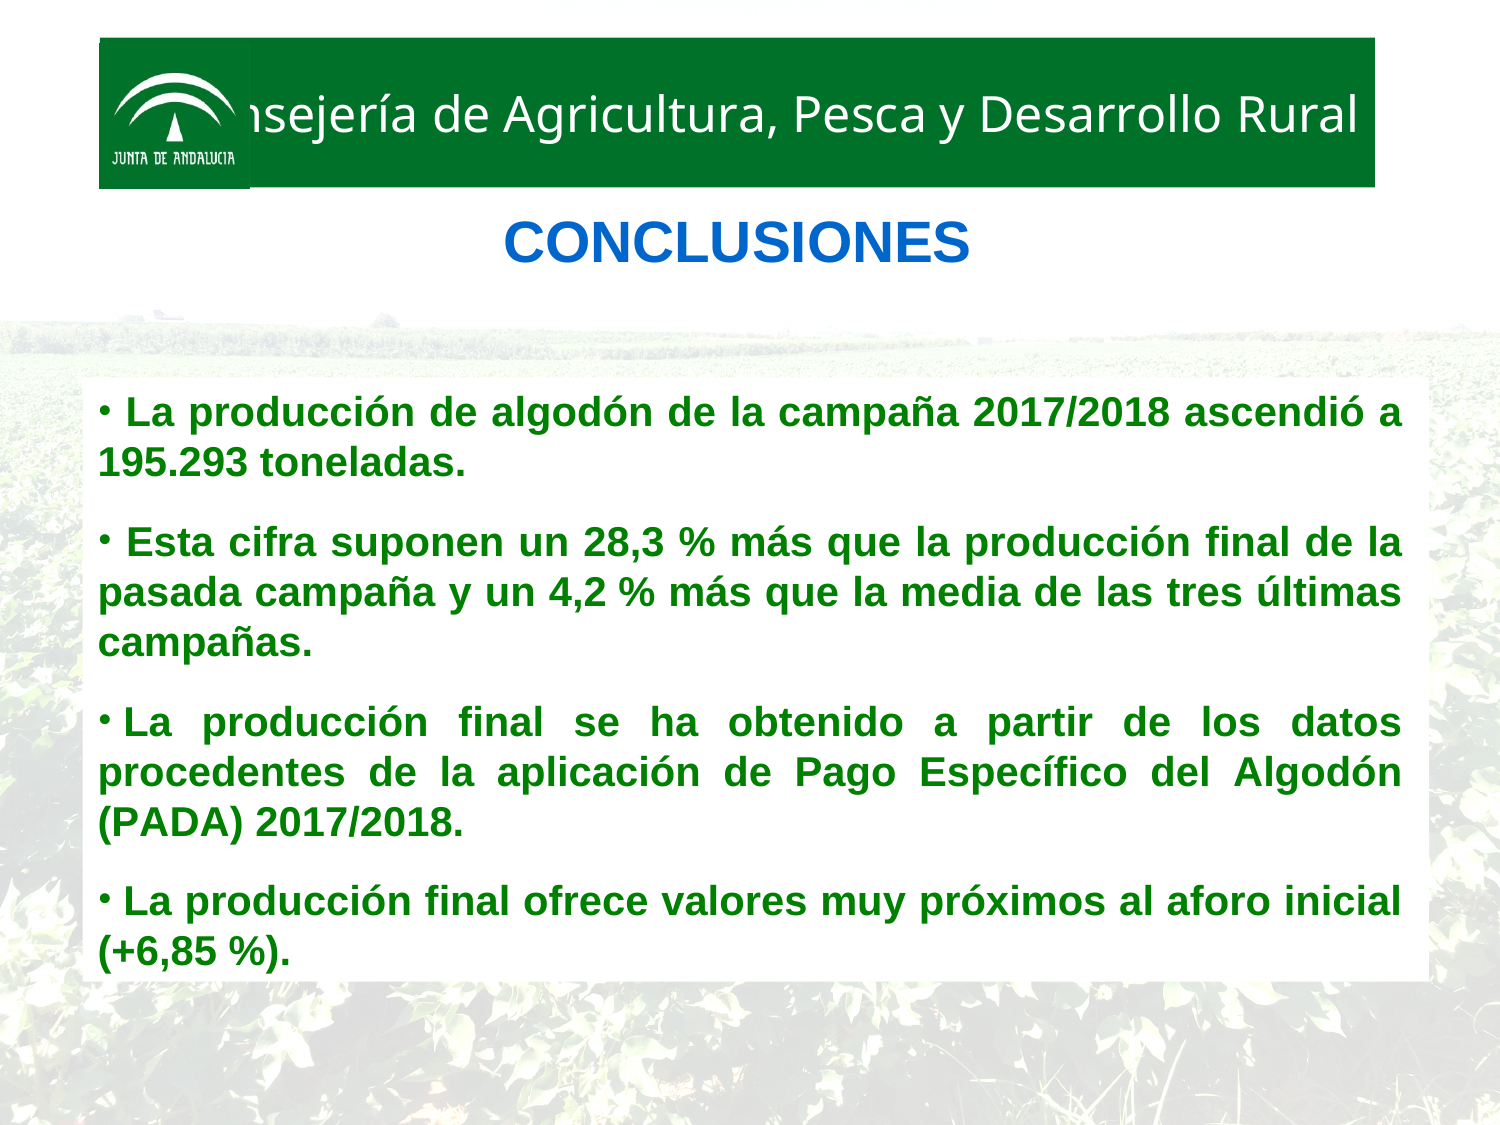

# Consejería de Agricultura, Pesca y Desarrollo Rural
CONCLUSIONES
 La producción de algodón de la campaña 2017/2018 ascendió a 195.293 toneladas.
 Esta cifra suponen un 28,3 % más que la producción final de la pasada campaña y un 4,2 % más que la media de las tres últimas campañas.
 La producción final se ha obtenido a partir de los datos procedentes de la aplicación de Pago Específico del Algodón (PADA) 2017/2018.
 La producción final ofrece valores muy próximos al aforo inicial (+6,85 %).